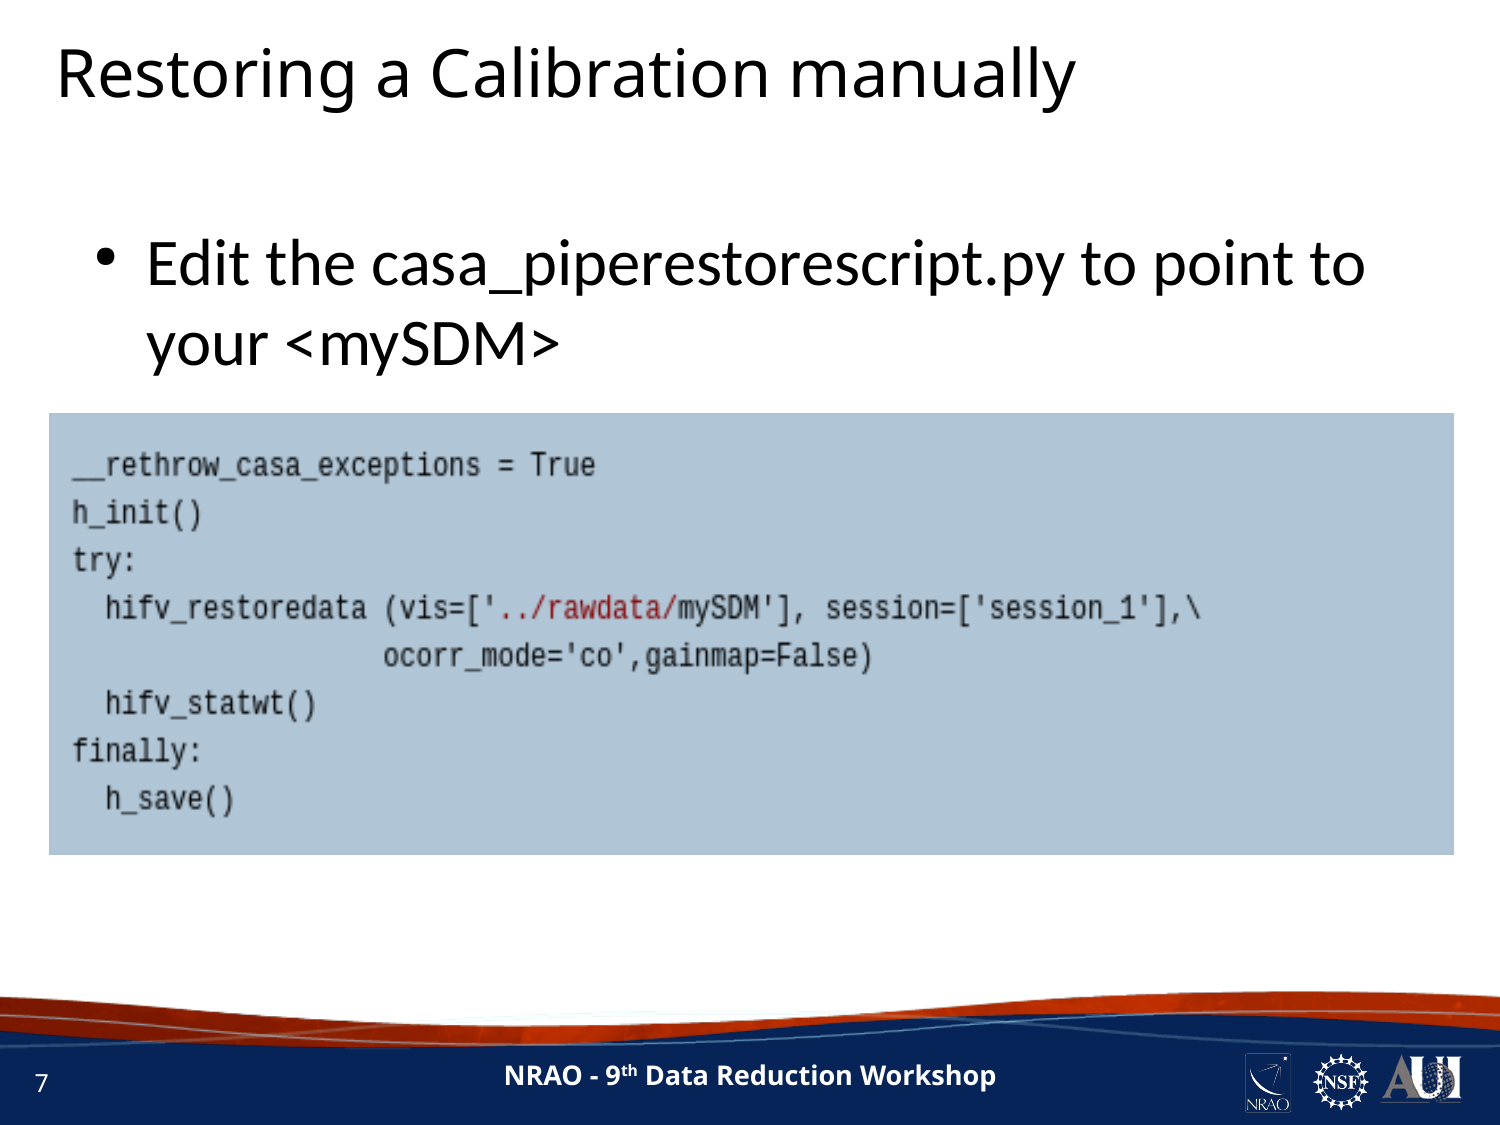

# Restoring a Calibration manually
Edit the casa_piperestorescript.py to point to your <mySDM>